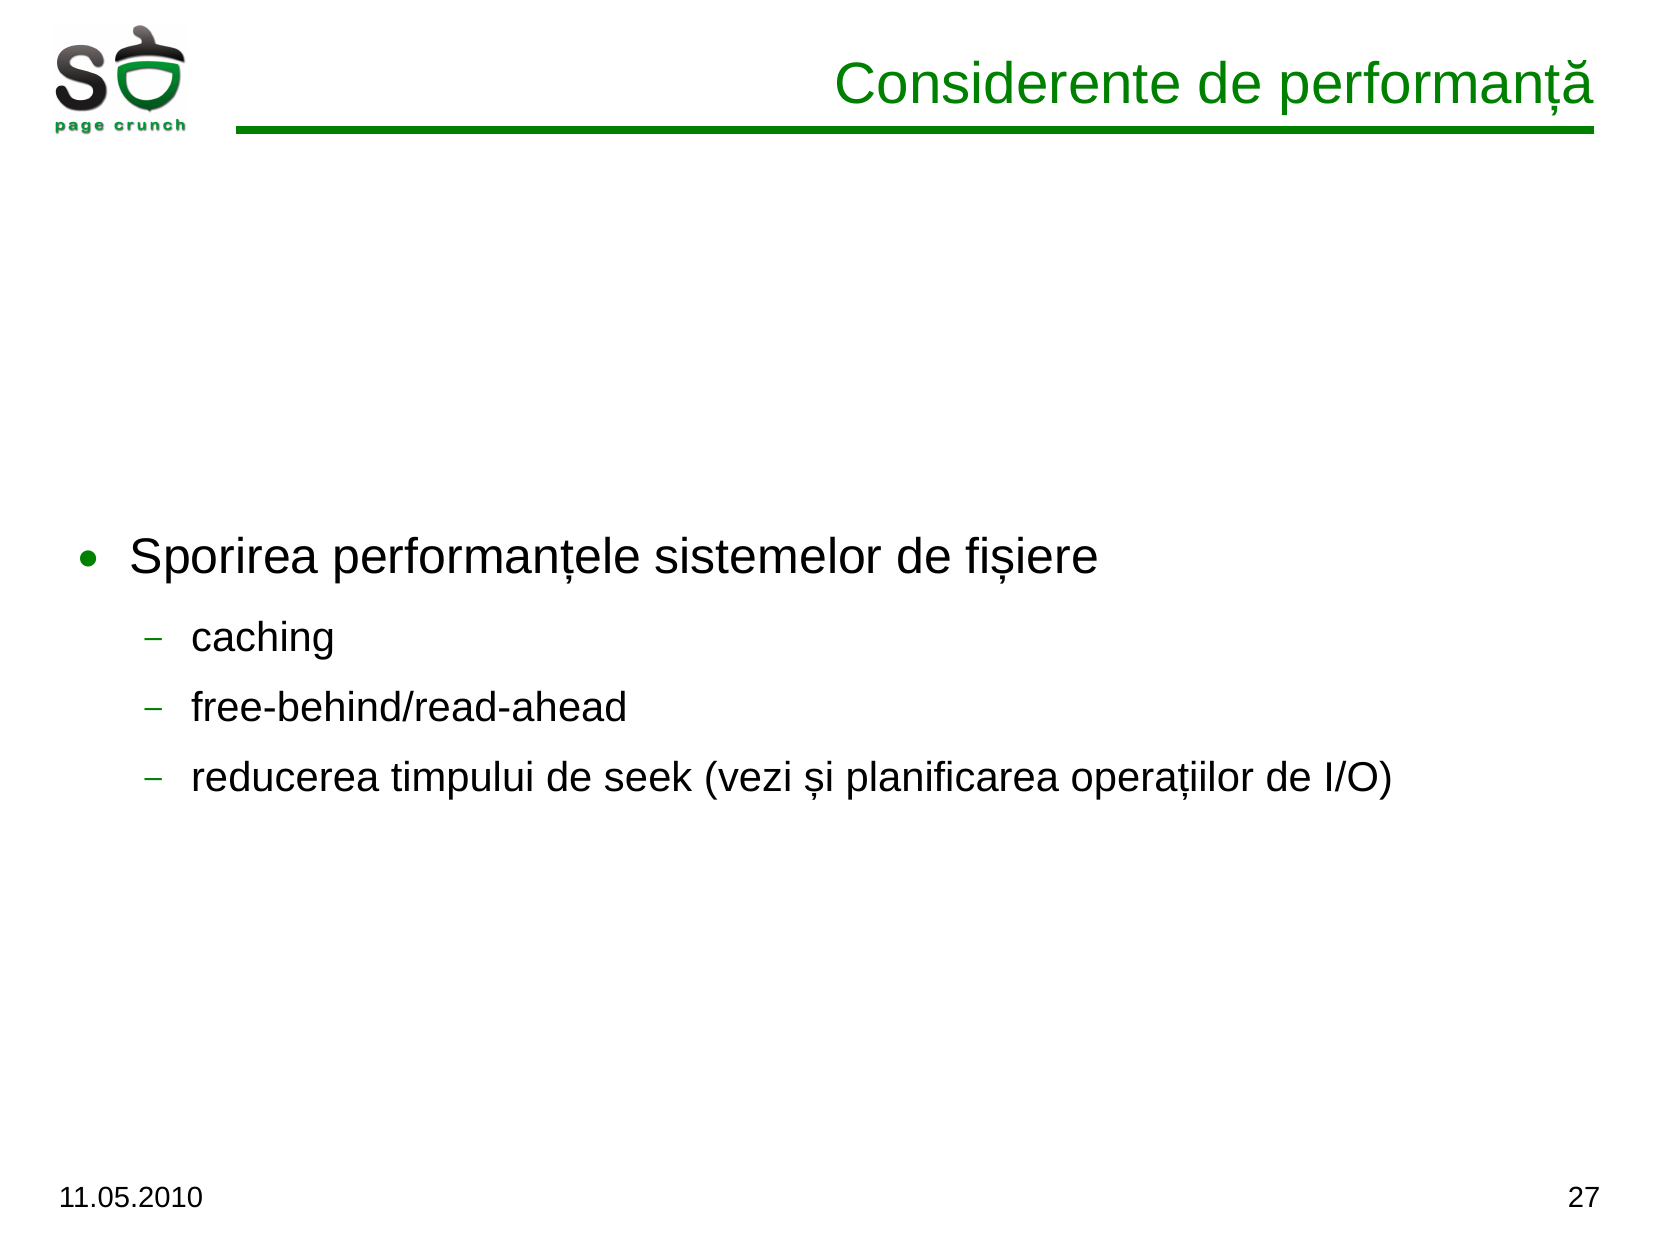

# Considerente de performanță
Sporirea performanțele sistemelor de fișiere
caching
free-behind/read-ahead
reducerea timpului de seek (vezi și planificarea operațiilor de I/O)
11.05.2010
27